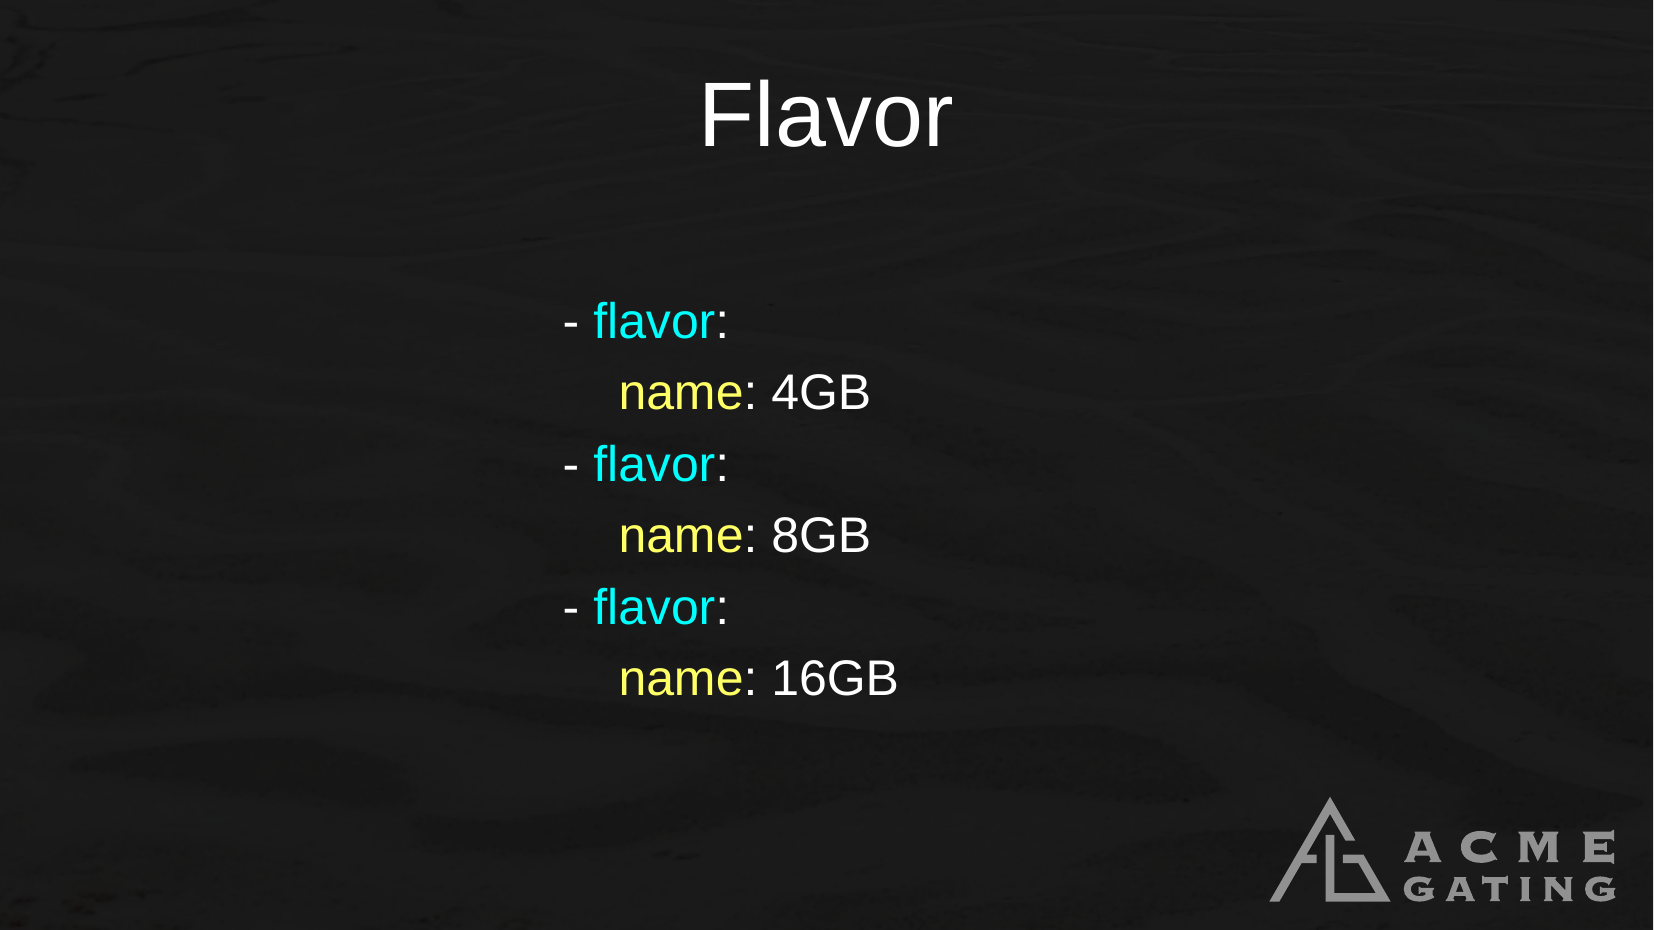

# Flavor
- flavor:
 name: 4GB
- flavor:
 name: 8GB
- flavor:
 name: 16GB